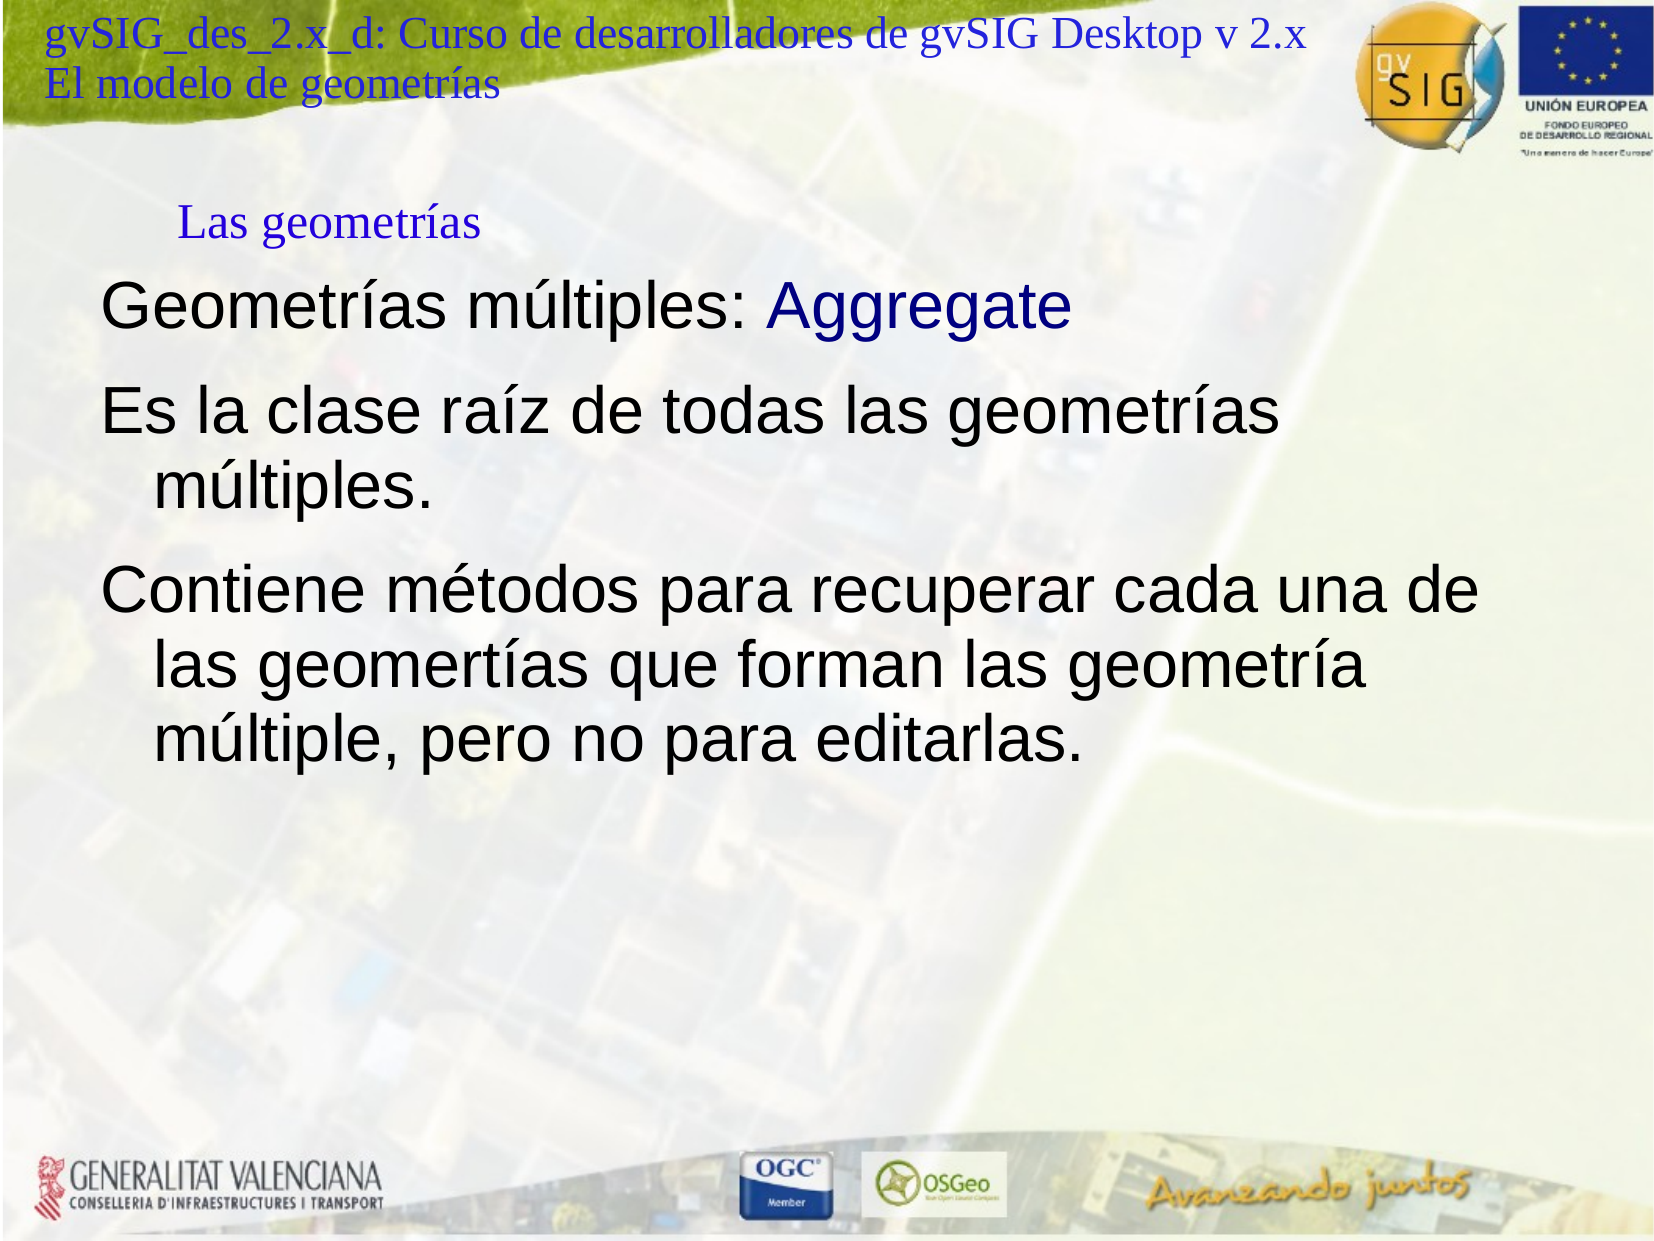

Las geometrías
# Geometrías múltiples: Aggregate
Es la clase raíz de todas las geometrías múltiples.
Contiene métodos para recuperar cada una de las geomertías que forman las geometría múltiple, pero no para editarlas.